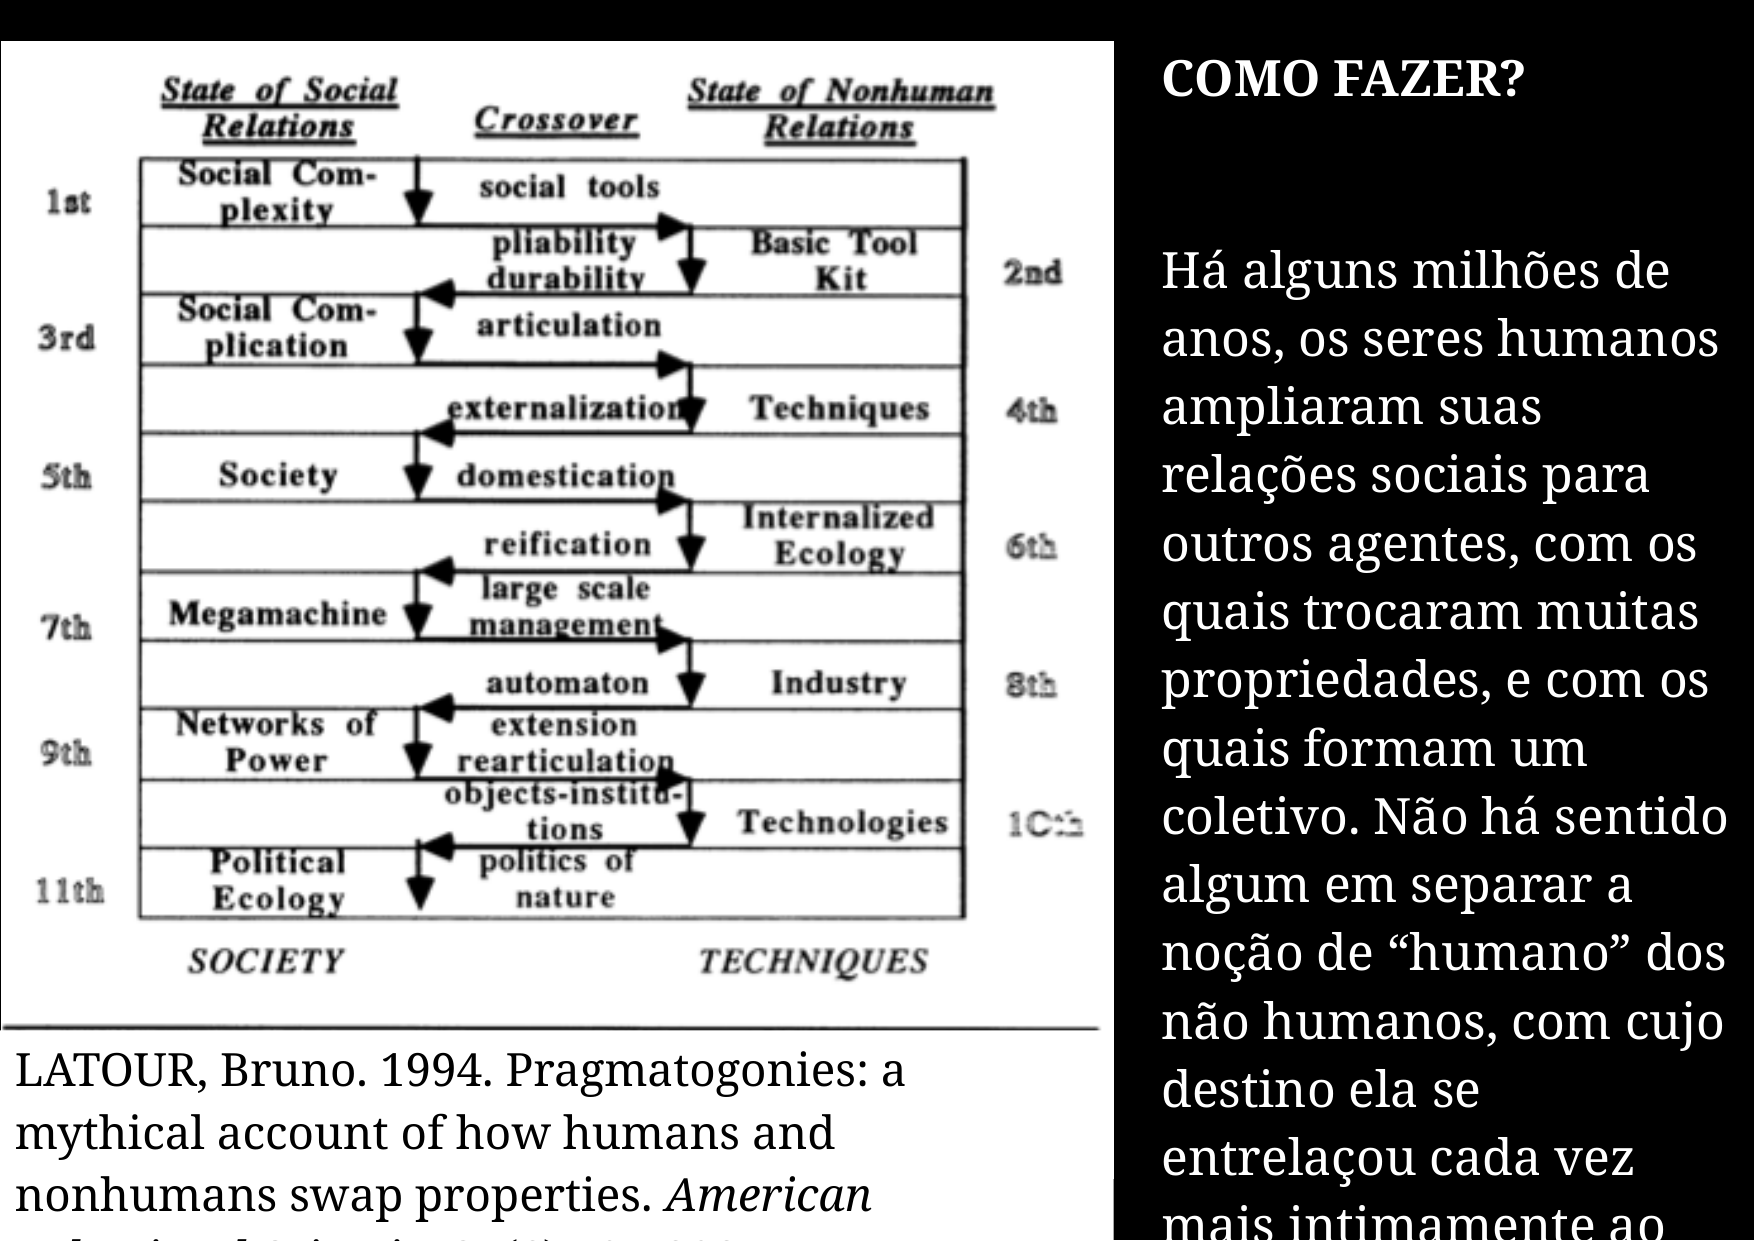

COMO FAZER?
Há alguns milhões de anos, os seres humanos ampliaram suas relações sociais para outros agentes, com os quais trocaram muitas propriedades, e com os quais formam um coletivo. Não há sentido algum em separar a noção de “humano” dos não humanos, com cujo destino ela se entrelaçou cada vez mais intimamente ao longo dos tempos. (Latour 1994:793-4)
LATOUR, Bruno. 1994. Pragmatogonies: a mythical account of how humans and nonhumans swap properties. American Behavioral Scientist 37(6):791-808.